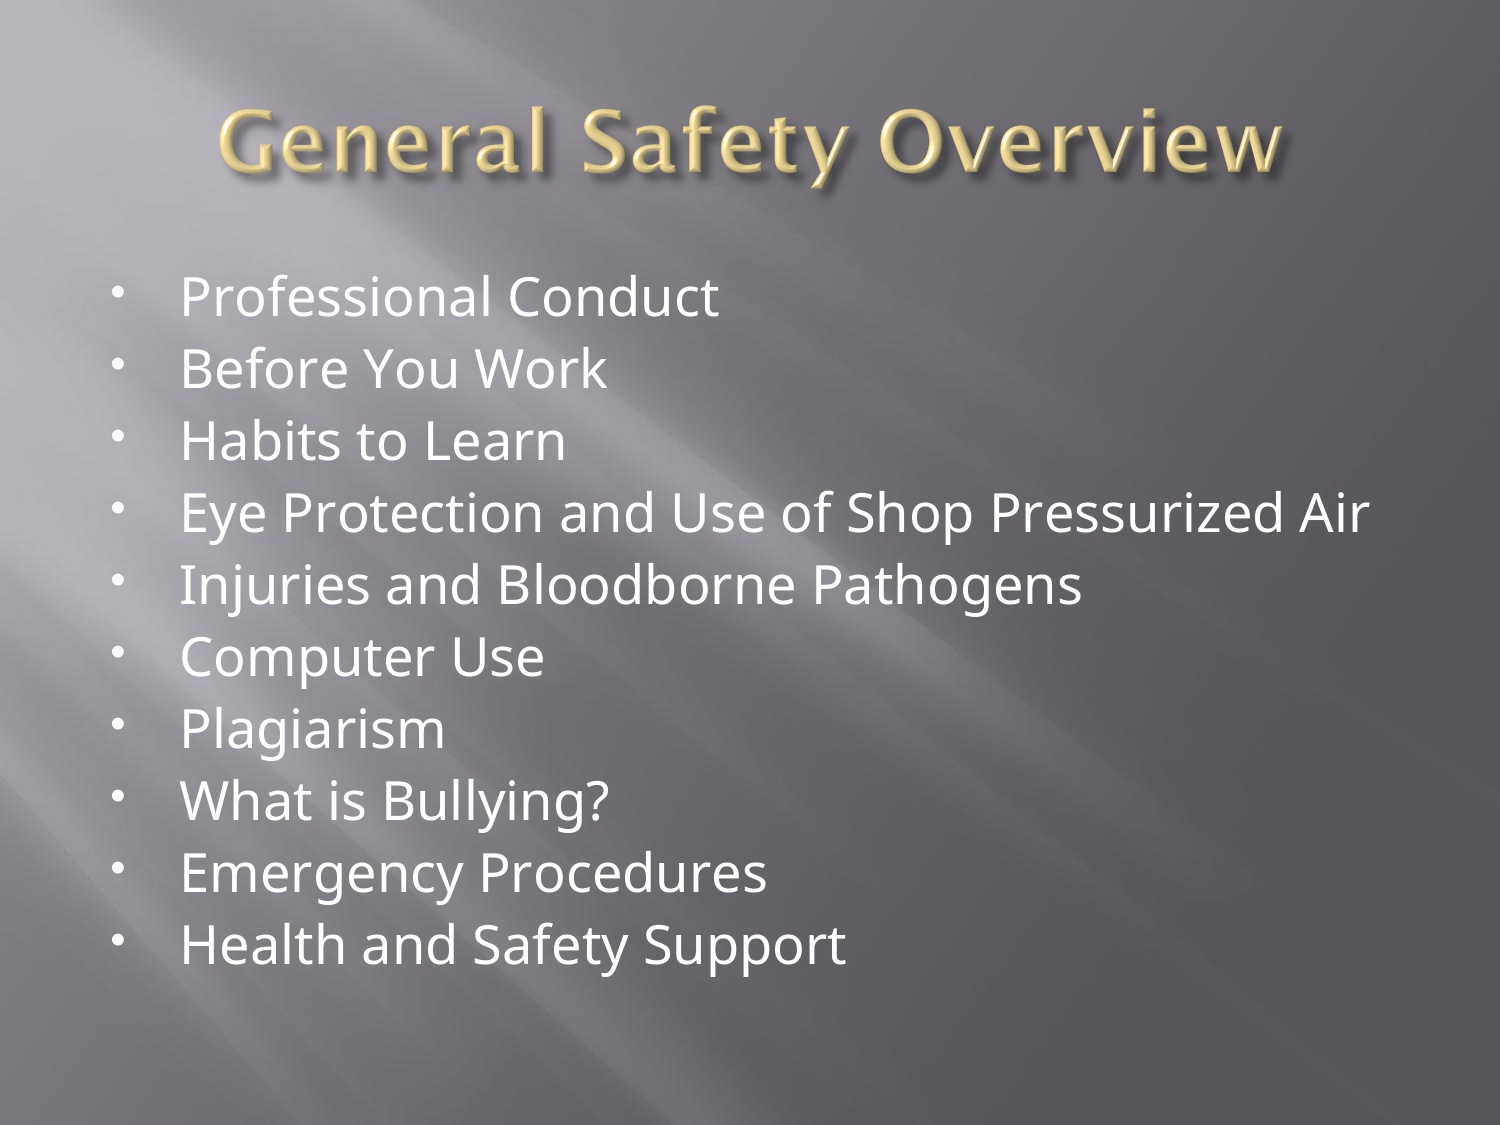

# Professional Conduct
Before You Work
Habits to Learn
Eye Protection and Use of Shop Pressurized Air
Injuries and Bloodborne Pathogens
Computer Use
Plagiarism
What is Bullying?
Emergency Procedures
Health and Safety Support